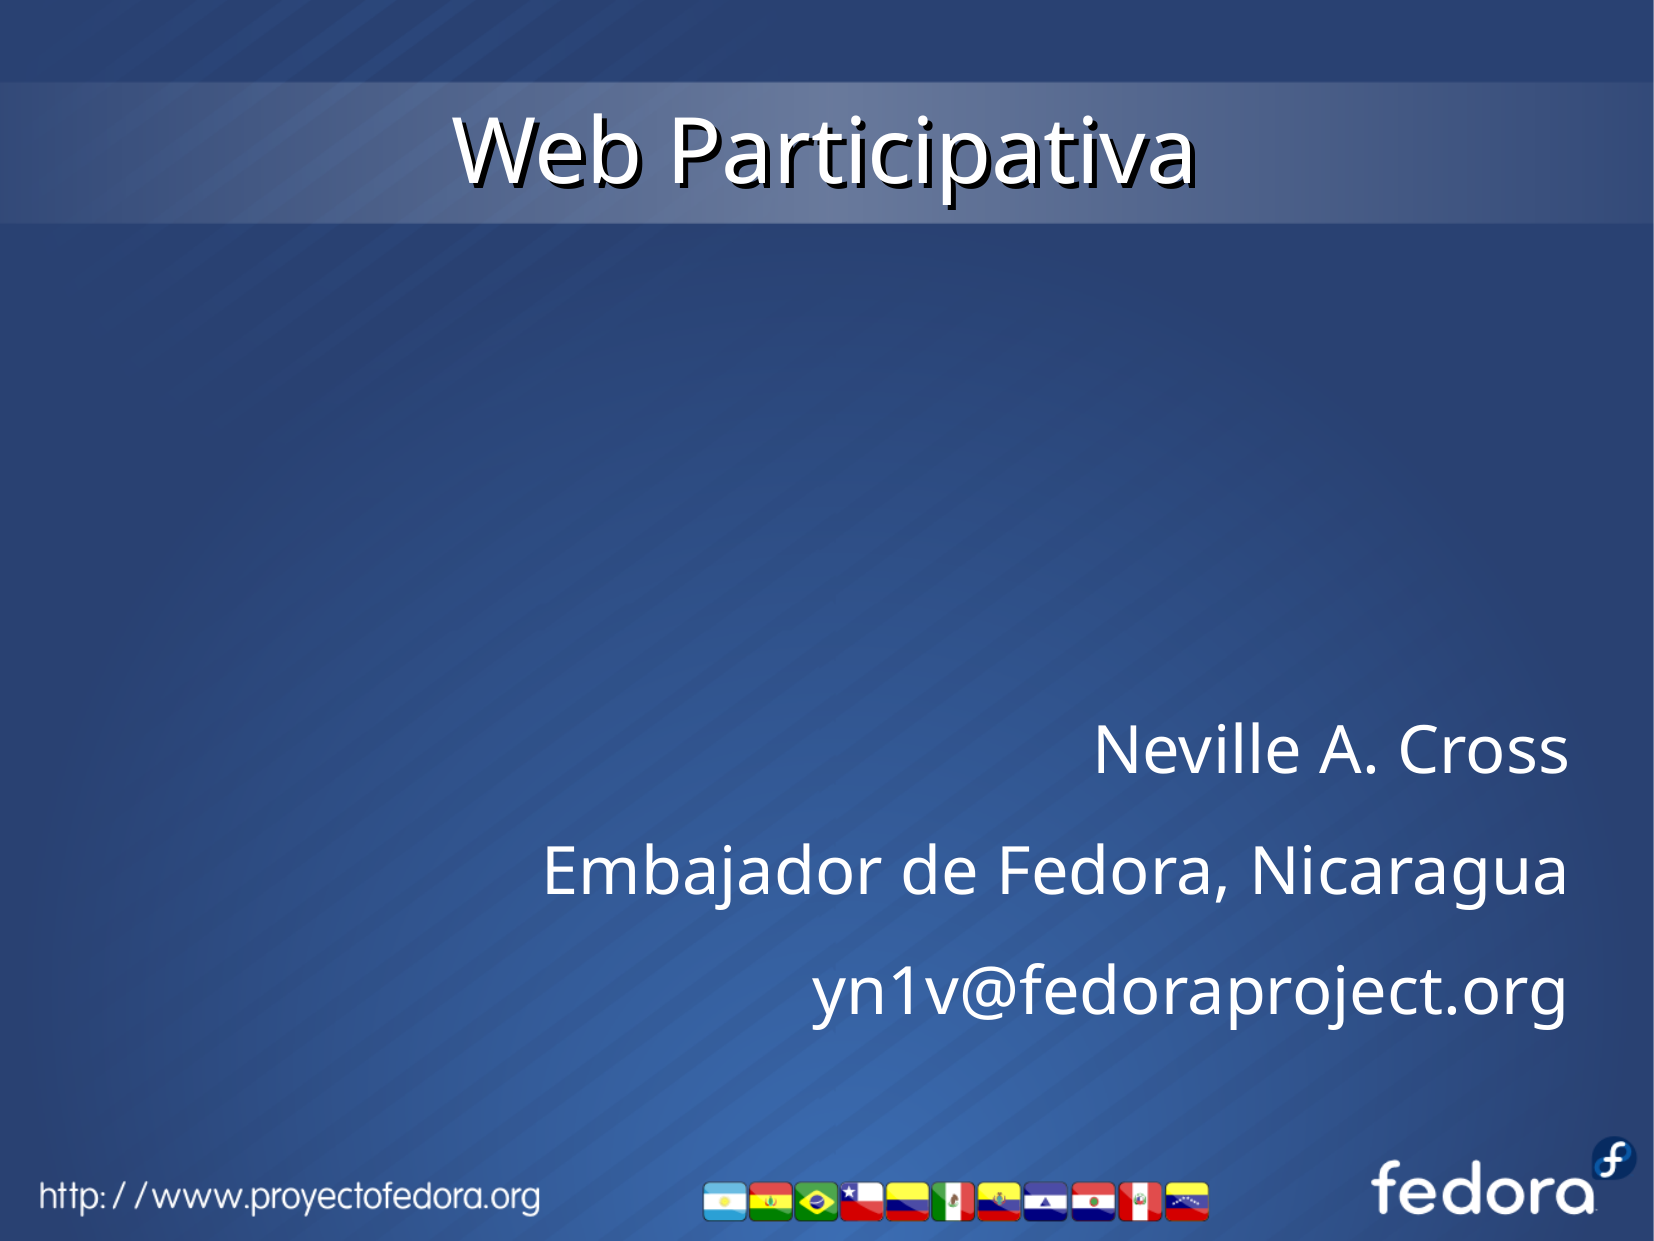

# Web Participativa
Neville A. Cross
Embajador de Fedora, Nicaragua
yn1v@fedoraproject.org